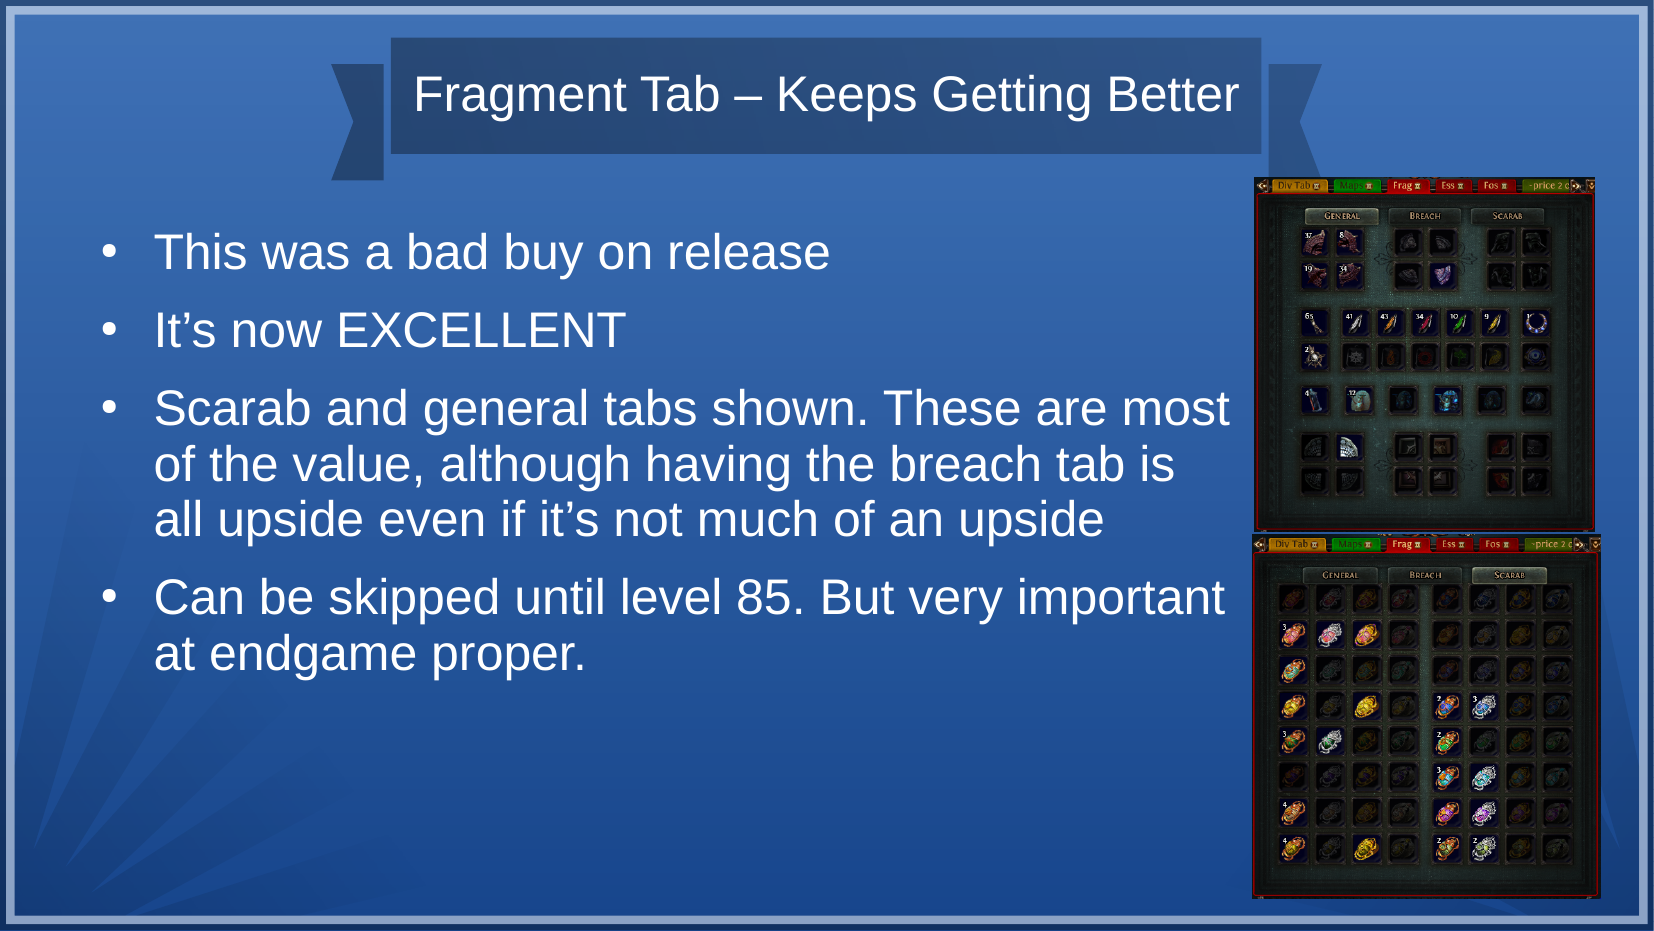

# Fragment Tab – Keeps Getting Better
This was a bad buy on release
It’s now EXCELLENT
Scarab and general tabs shown. These are most of the value, although having the breach tab is all upside even if it’s not much of an upside
Can be skipped until level 85. But very important at endgame proper.